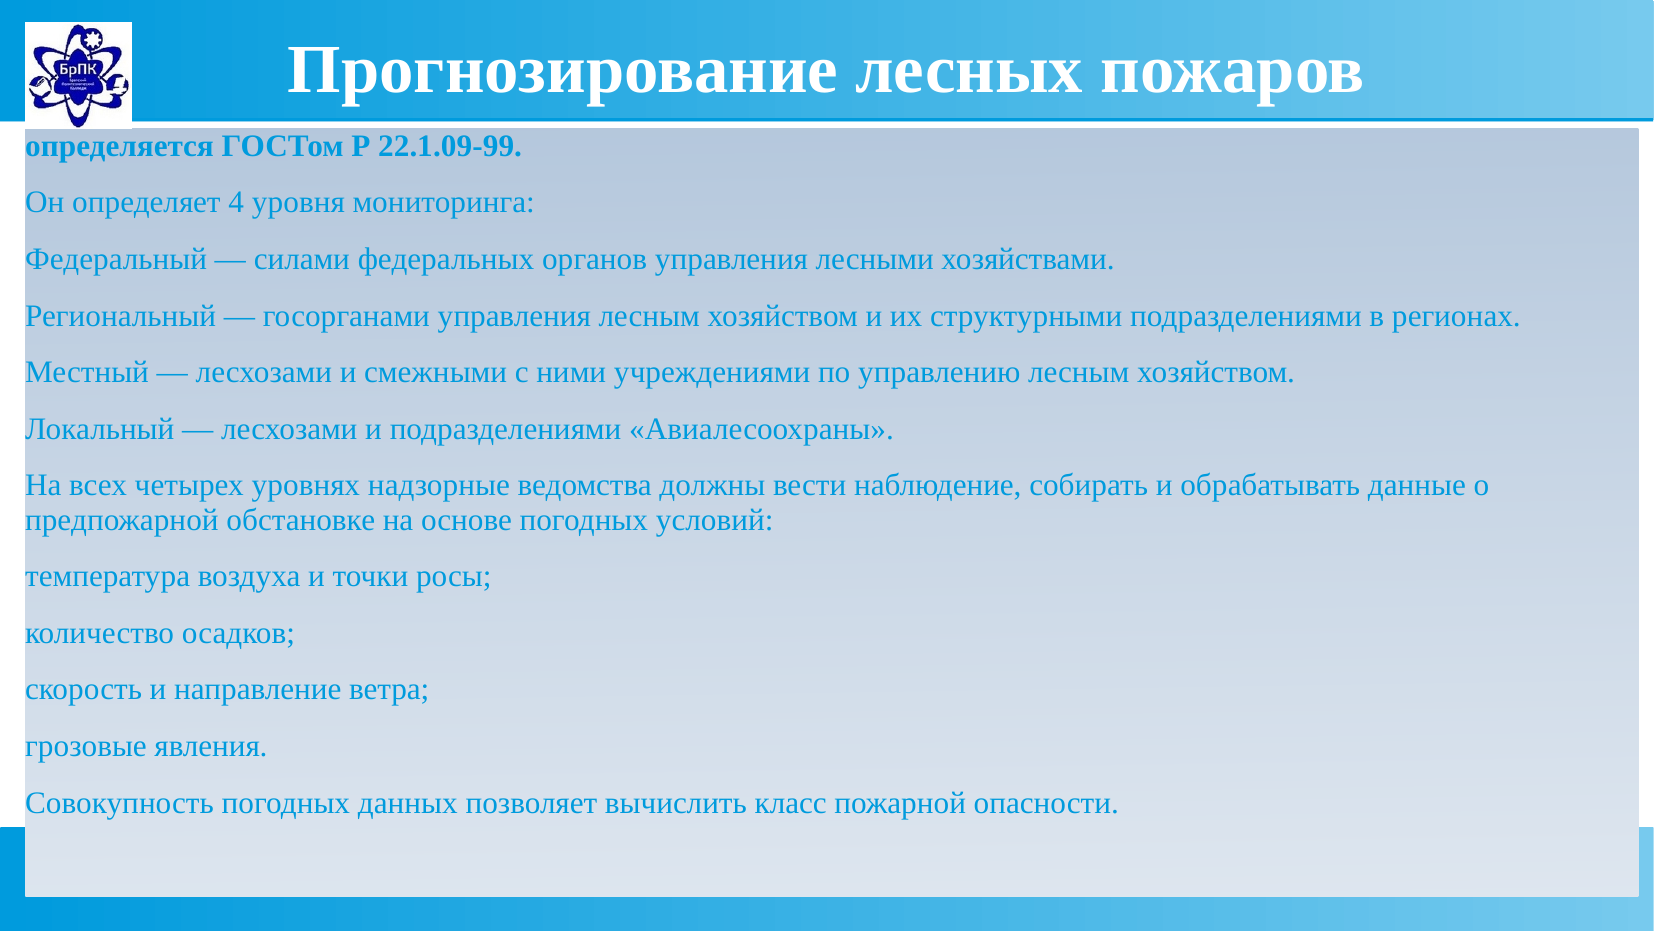

# Прогнозирование лесных пожаров
определяется ГОСТом Р 22.1.09-99.
Он определяет 4 уровня мониторинга:
Федеральный — силами федеральных органов управления лесными хозяйствами.
Региональный — госорганами управления лесным хозяйством и их структурными подразделениями в регионах.
Местный — лесхозами и смежными с ними учреждениями по управлению лесным хозяйством.
Локальный — лесхозами и подразделениями «Авиалесоохраны».
На всех четырех уровнях надзорные ведомства должны вести наблюдение, собирать и обрабатывать данные о предпожарной обстановке на основе погодных условий:
температура воздуха и точки росы;
количество осадков;
скорость и направление ветра;
грозовые явления.
Совокупность погодных данных позволяет вычислить класс пожарной опасности.
21